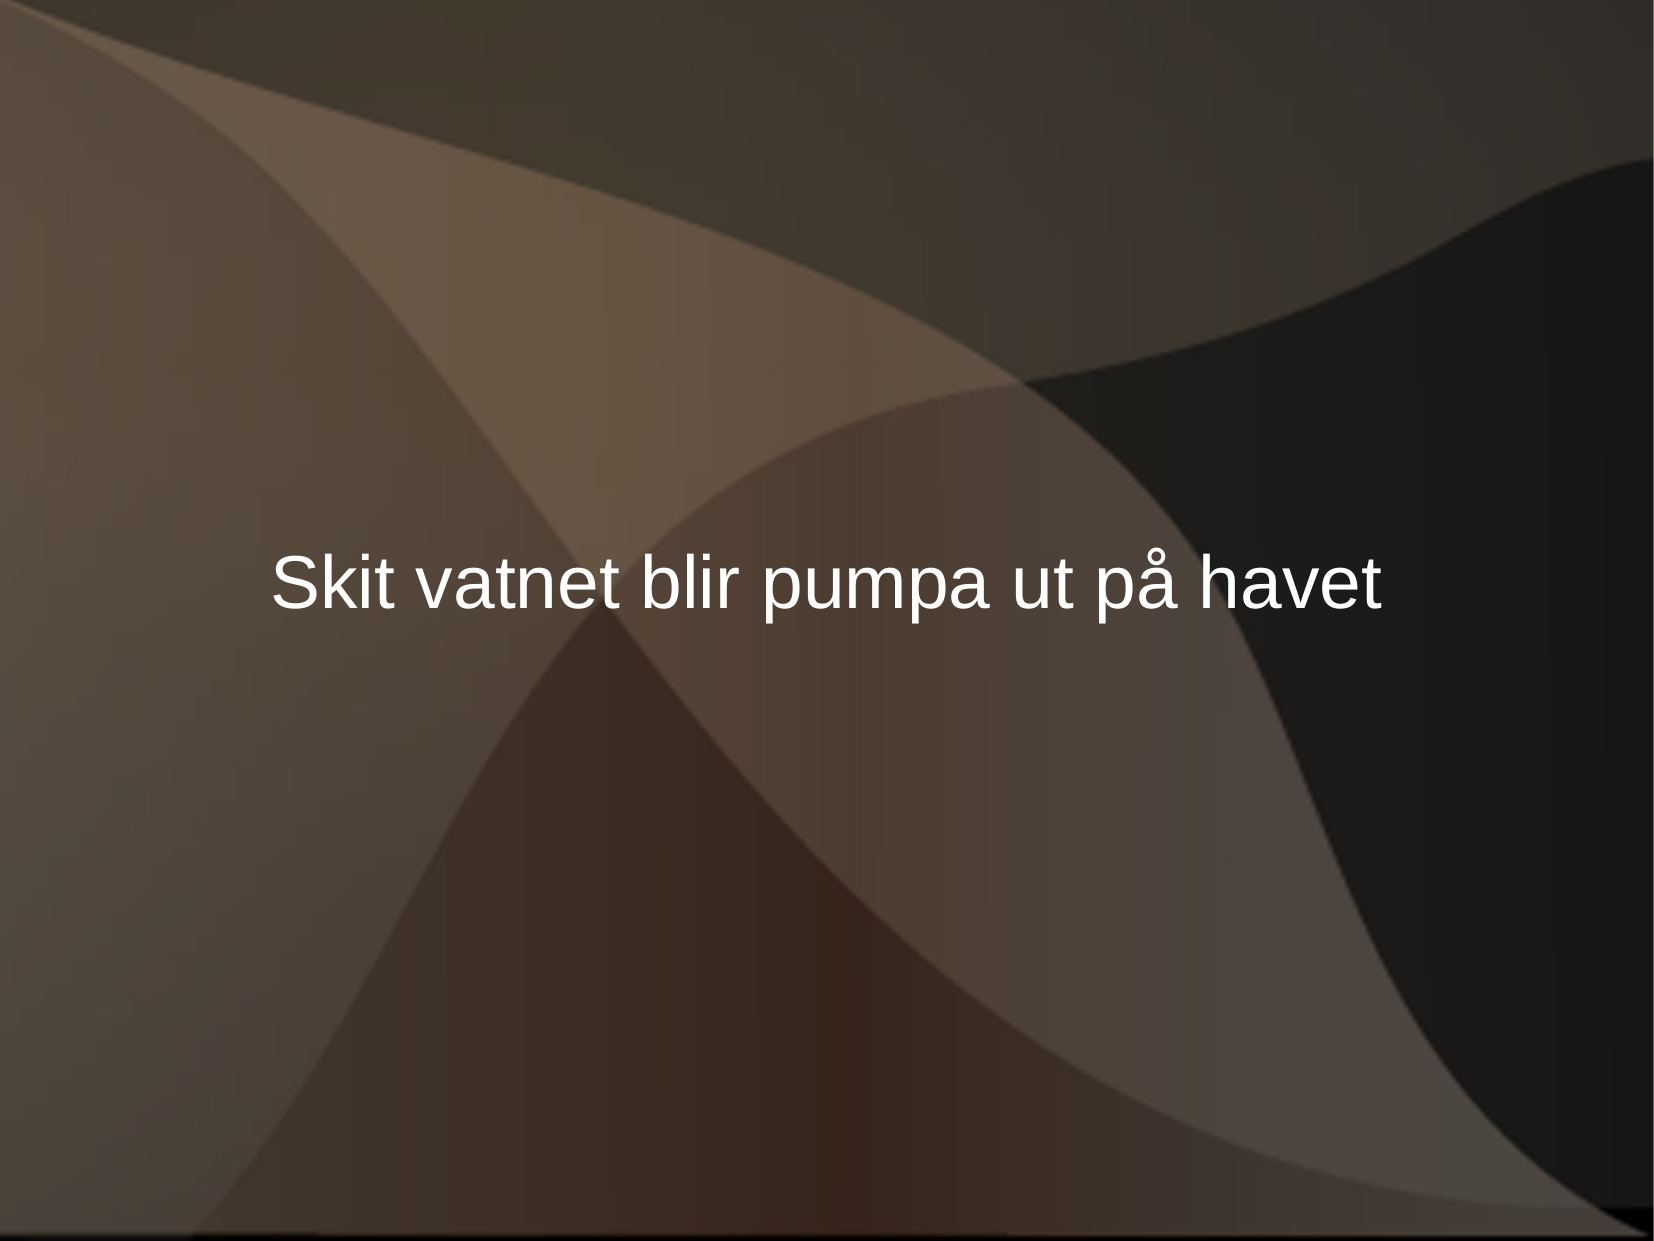

# Skit vatnet blir pumpa ut på havet